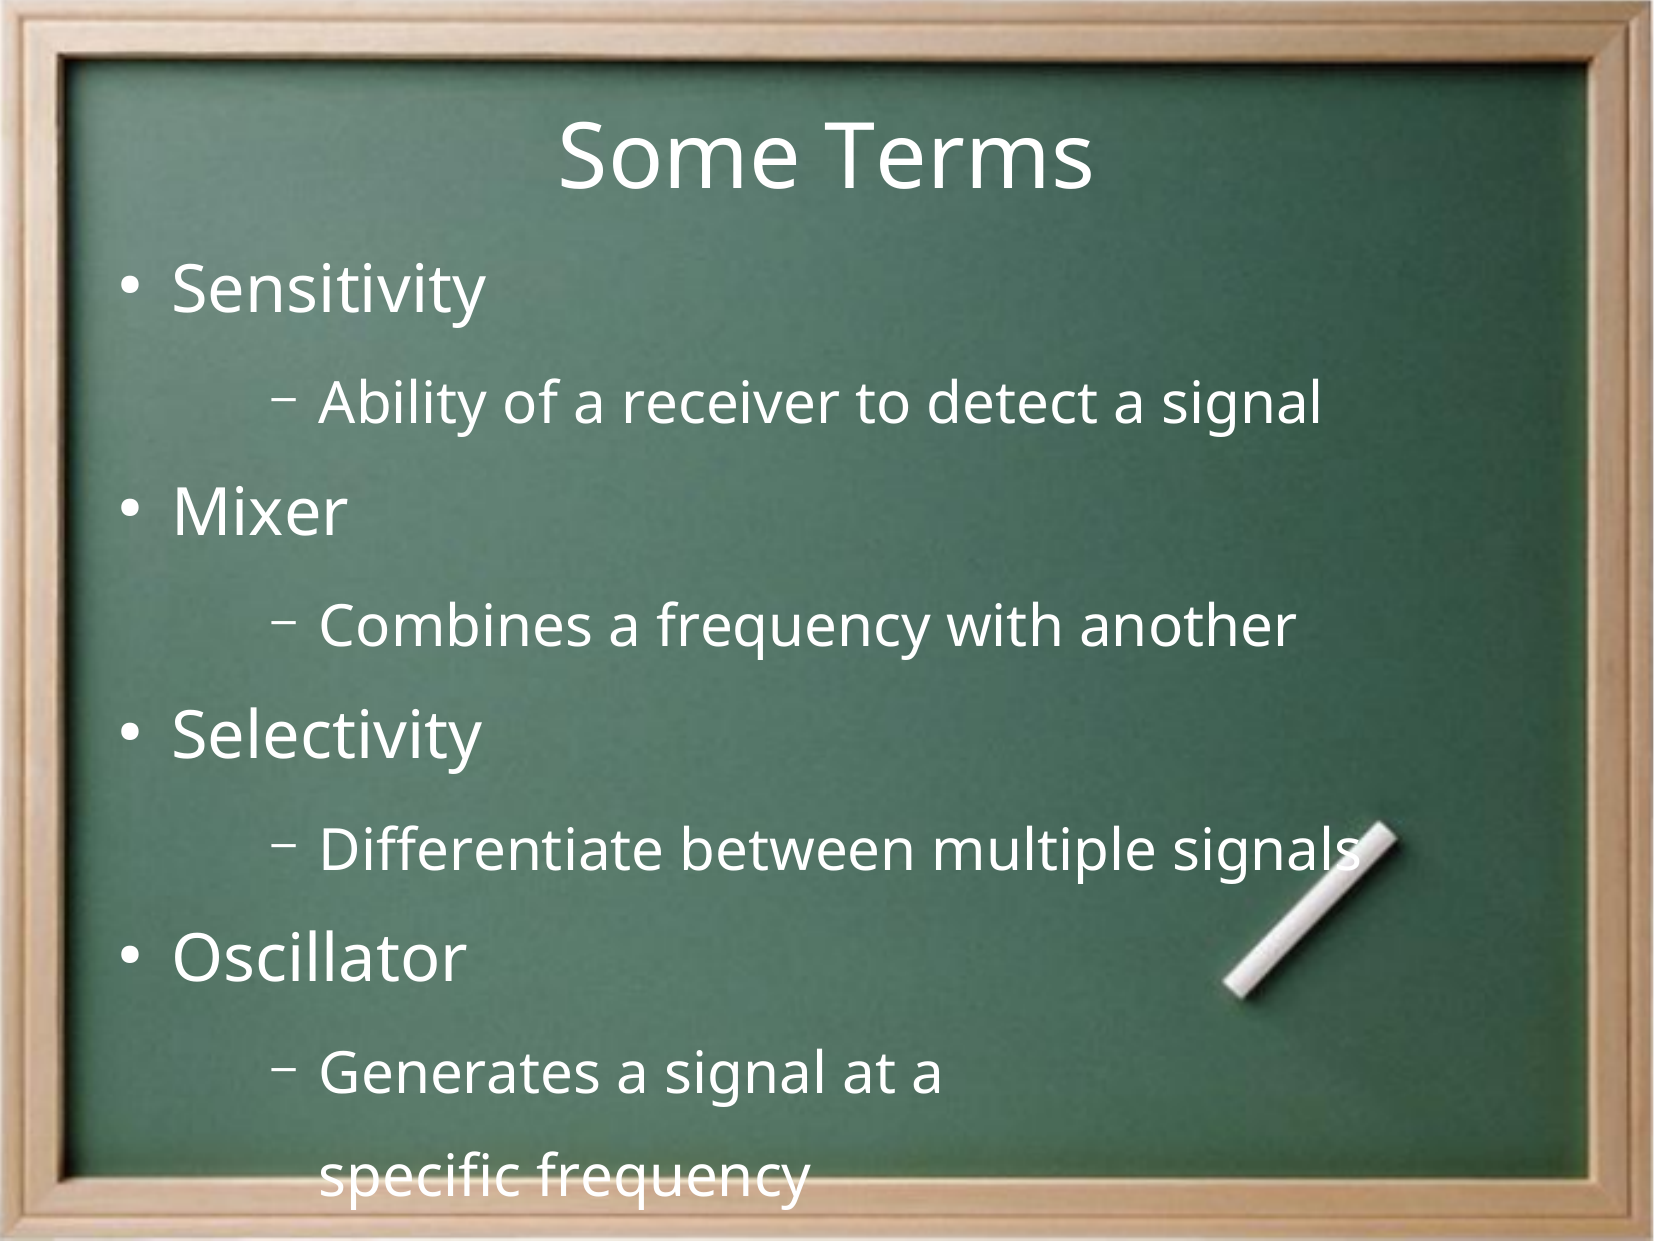

# Some Terms
Sensitivity
Ability of a receiver to detect a signal
Mixer
Combines a frequency with another
Selectivity
Differentiate between multiple signals
Oscillator
Generates a signal at a
specific frequency